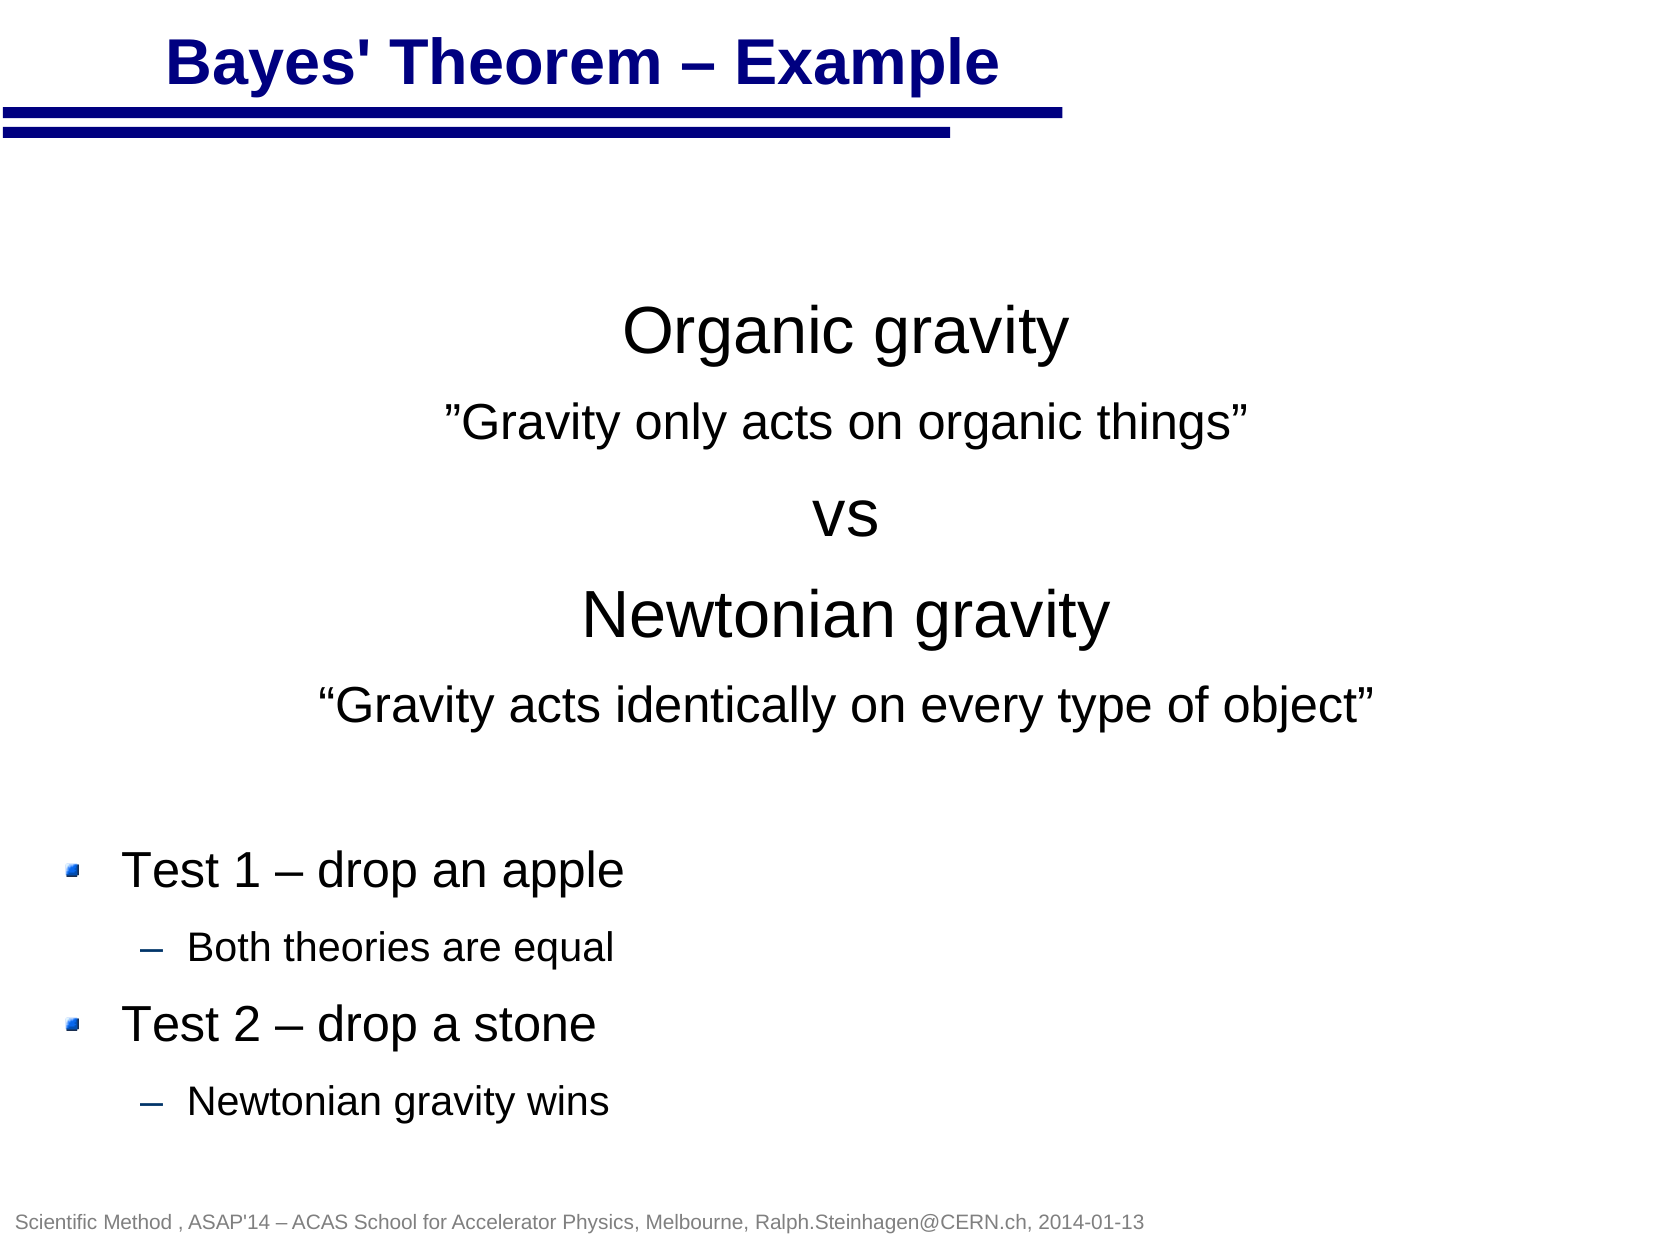

# Bayes' Theorem – Example
Organic gravity
”Gravity only acts on organic things”
vs
Newtonian gravity
“Gravity acts identically on every type of object”
Test 1 – drop an apple
Both theories are equal
Test 2 – drop a stone
Newtonian gravity wins